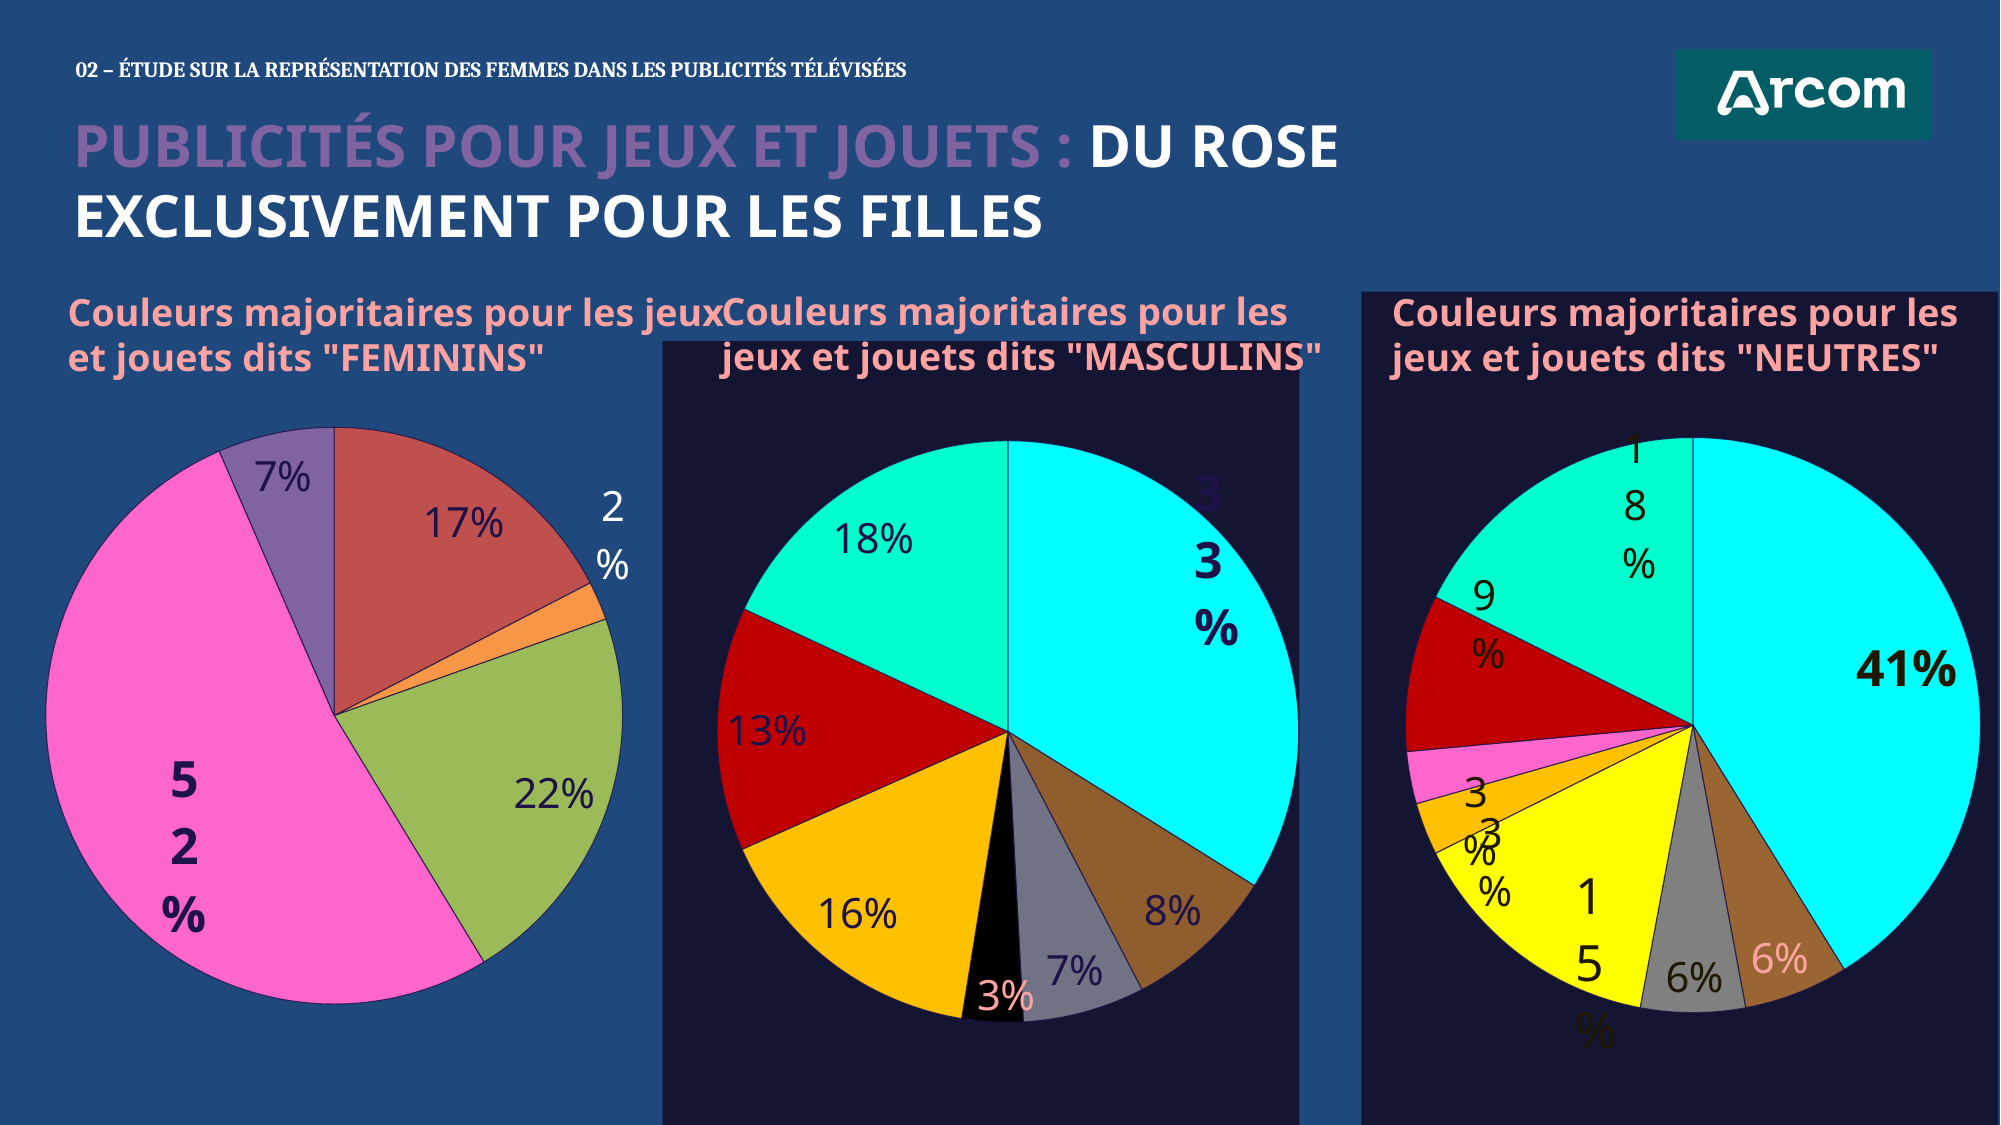

02 – étude sur la représentation des femmes dans les publicités télévisées
# Publicités pour jeux et jouets : du rose exclusivement pour les filles
Couleurs majoritaires pour les jeux et jouets dits "MASCULINS"
Couleurs majoritaires pour les jeux et jouets dits "NEUTRES"
Couleurs majoritaires pour les jeux et jouets dits "FEMININS"
### Chart
| Category | Neutre |
|---|---|
| Bleu | 0.411764705882353 |
| Brun | 0.0588235294117647 |
| Gris | 0.0588235294117647 |
| Jaune | 0.147058823529412 |
| Orange | 0.0294117647058823 |
| Rose | 0.0294117647058823 |
| Rouge | 0.0882352941176471 |
| Vert | 0.176470588235294 |
### Chart
| Category | Féminin |
|---|---|
| Bleu | 0.173913043478261 |
| Gris | 0.0217391304347826 |
| Violet | 0.217391304347826 |
| Rose | 0.521739130434783 |
| Vert | 0.0652173913043478 |
### Chart
| Category | Masculin |
|---|---|
| Bleu | 0.333333333333333 |
| Brun | 0.0833333333333333 |
| Gris | 0.0666666666666667 |
| Noir | 0.0333333333333333 |
| Orange | 0.155555555555556 |
| Rouge | 0.133333333333333 |
| Vert | 0.177777777777778 |